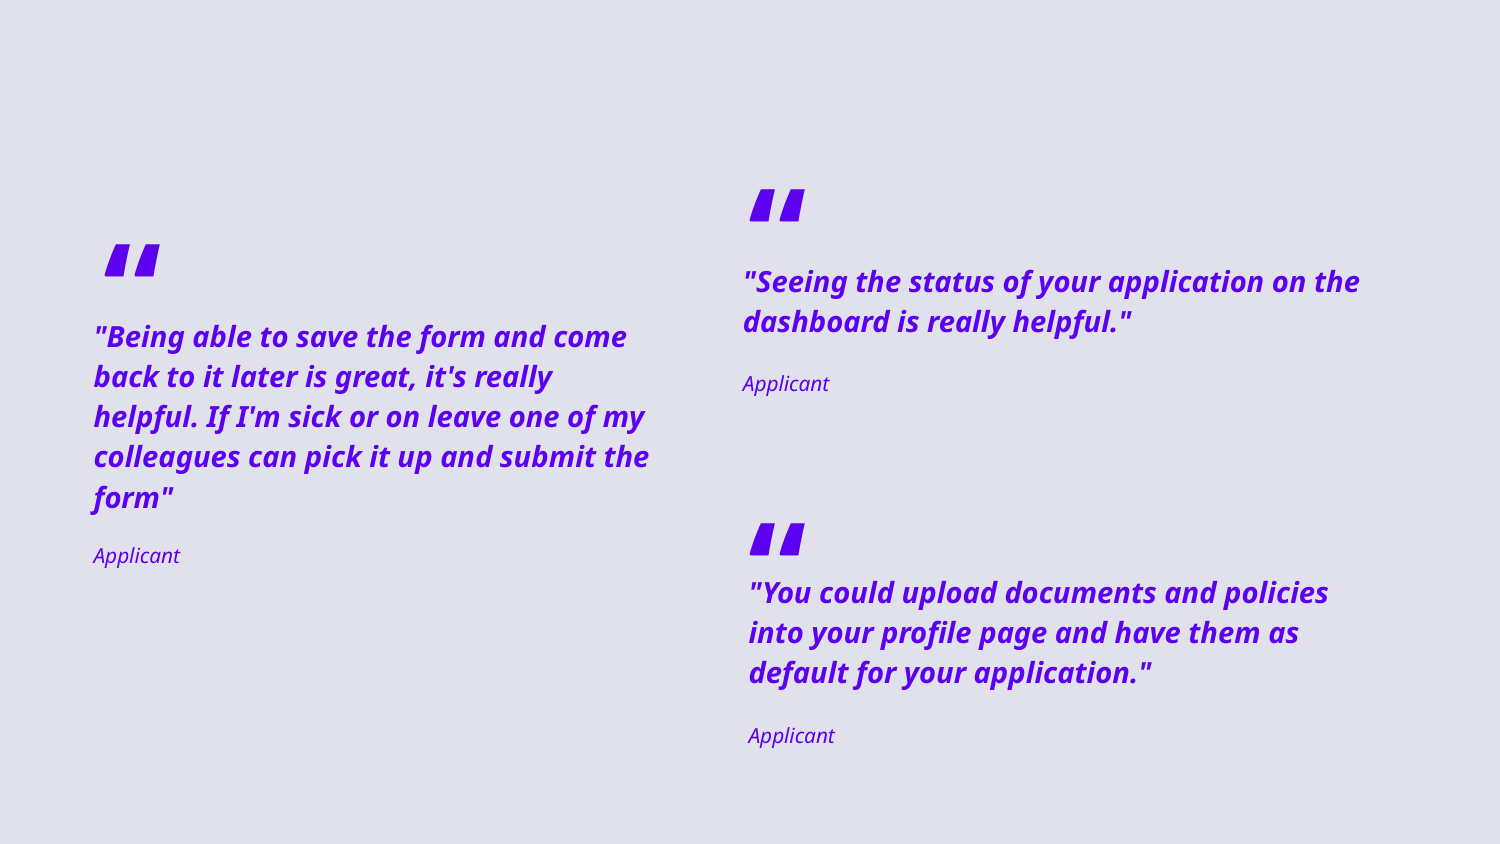

“
“
"Seeing the status of your application on the dashboard is really helpful."
Applicant
# "Being able to save the form and come back to it later is great, it's really helpful. If I'm sick or on leave one of my colleagues can pick it up and submit the form"
Applicant
“
"You could upload documents and policies into your profile page and have them as default for your application."
Applicant